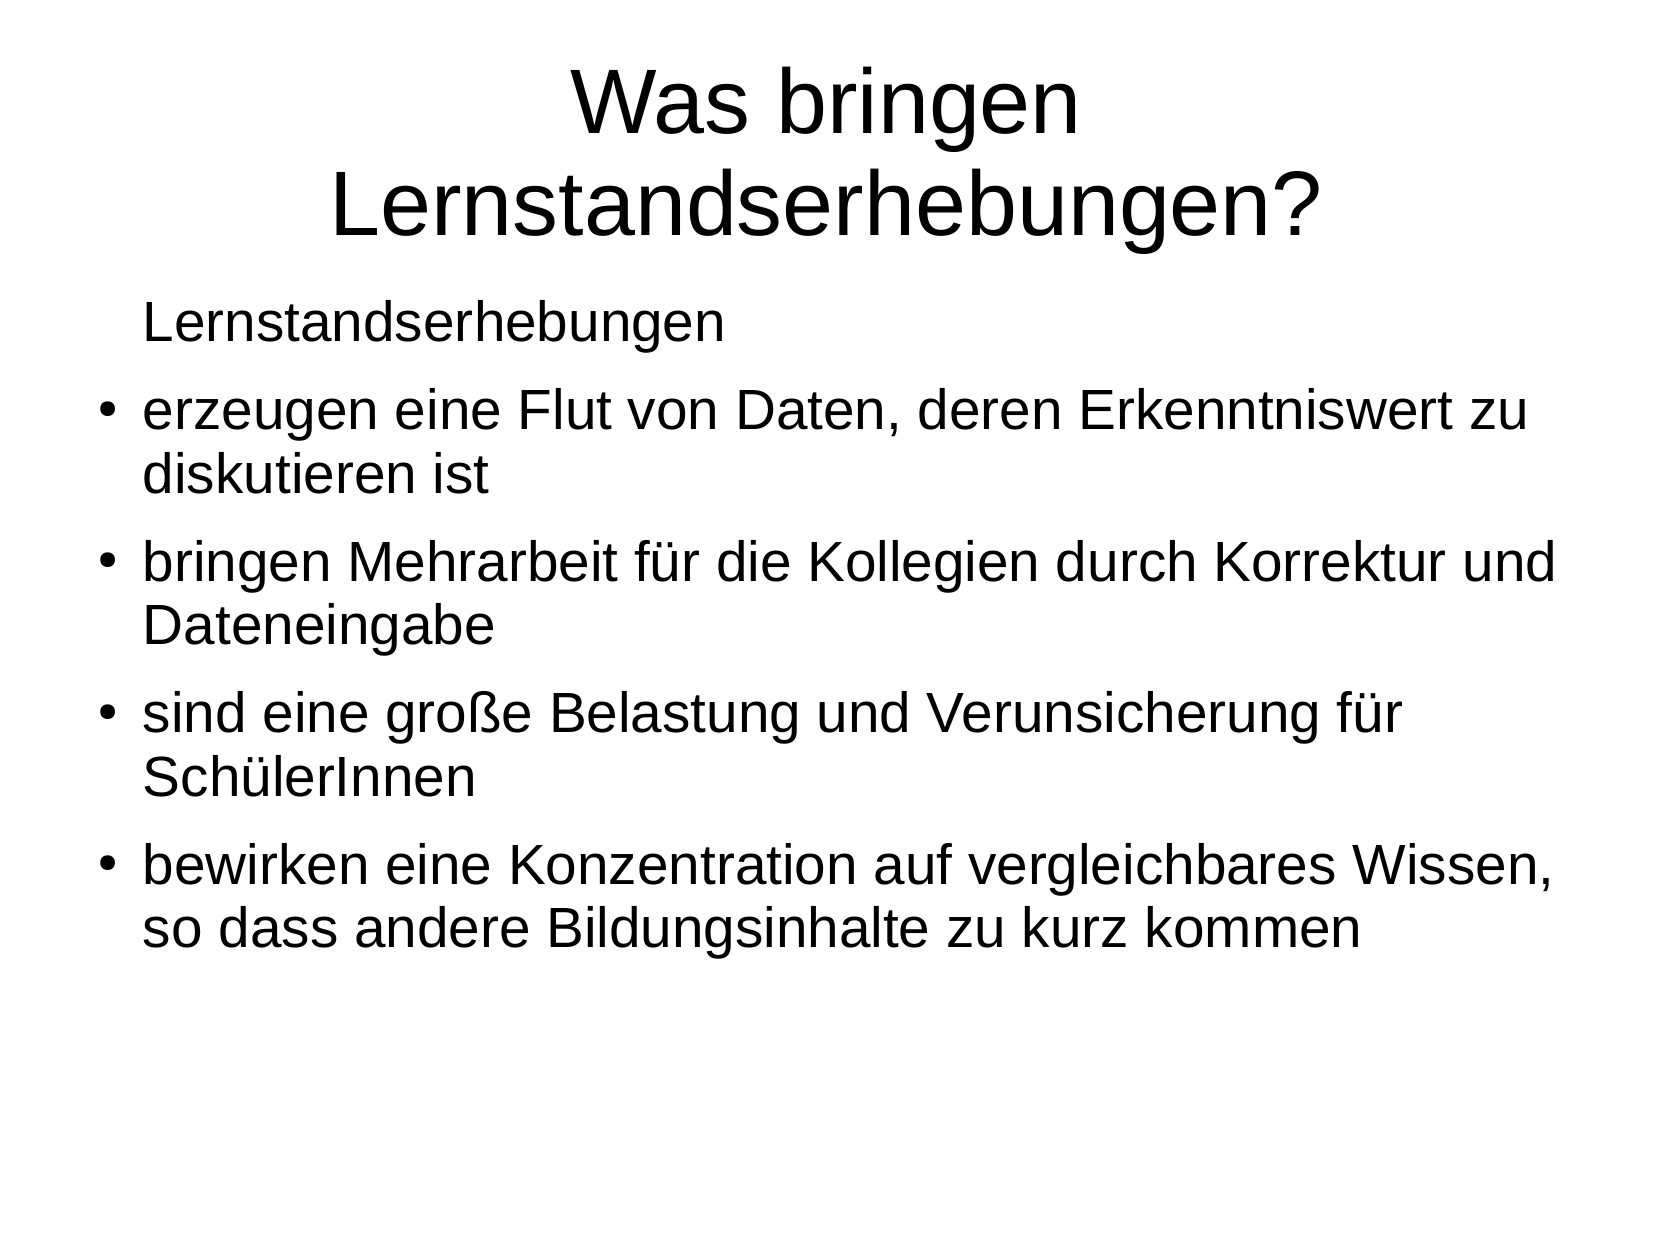

# Was bringen Lernstandserhebungen?
Lernstandserhebungen
erzeugen eine Flut von Daten, deren Erkenntniswert zu diskutieren ist
bringen Mehrarbeit für die Kollegien durch Korrektur und Dateneingabe
sind eine große Belastung und Verunsicherung für SchülerInnen
bewirken eine Konzentration auf vergleichbares Wissen, so dass andere Bildungsinhalte zu kurz kommen